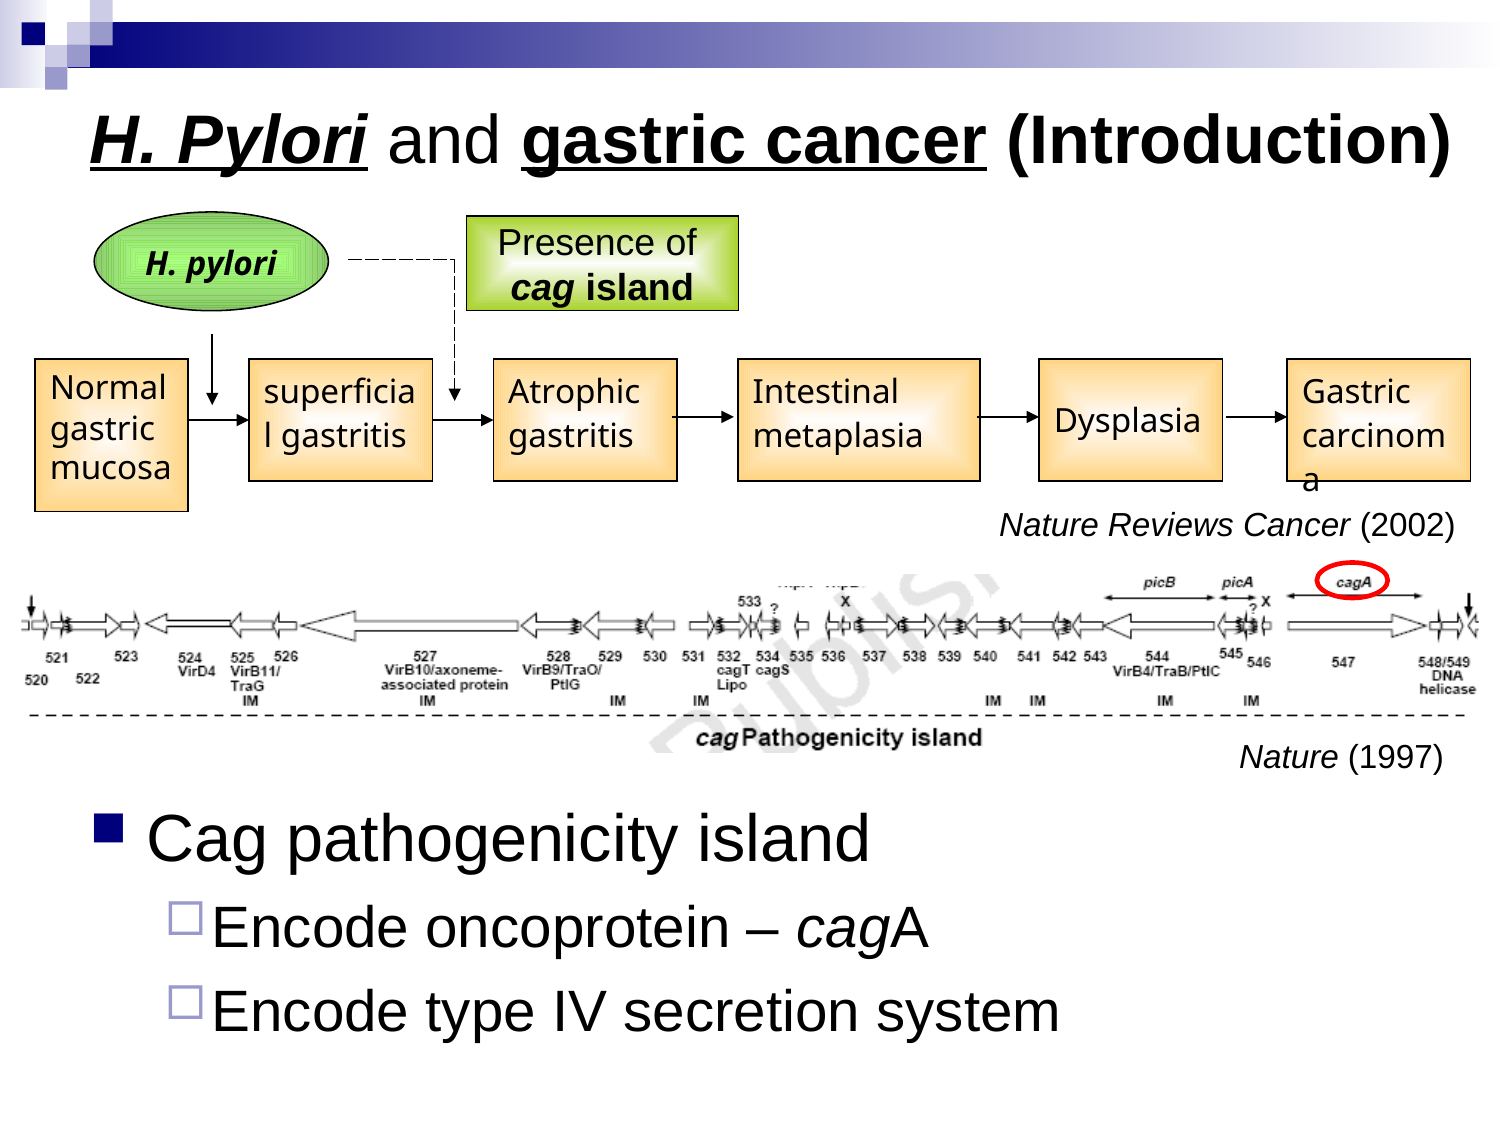

# H. Pylori and gastric cancer (Introduction)
H. pylori
Presence of
cag island
Normal gastric mucosa
superficial gastritis
Atrophic gastritis
Intestinal metaplasia
Dysplasia
Gastric carcinoma
Nature Reviews Cancer (2002)
Nature (1997)
Cag pathogenicity island
Encode oncoprotein – cagA
Encode type IV secretion system